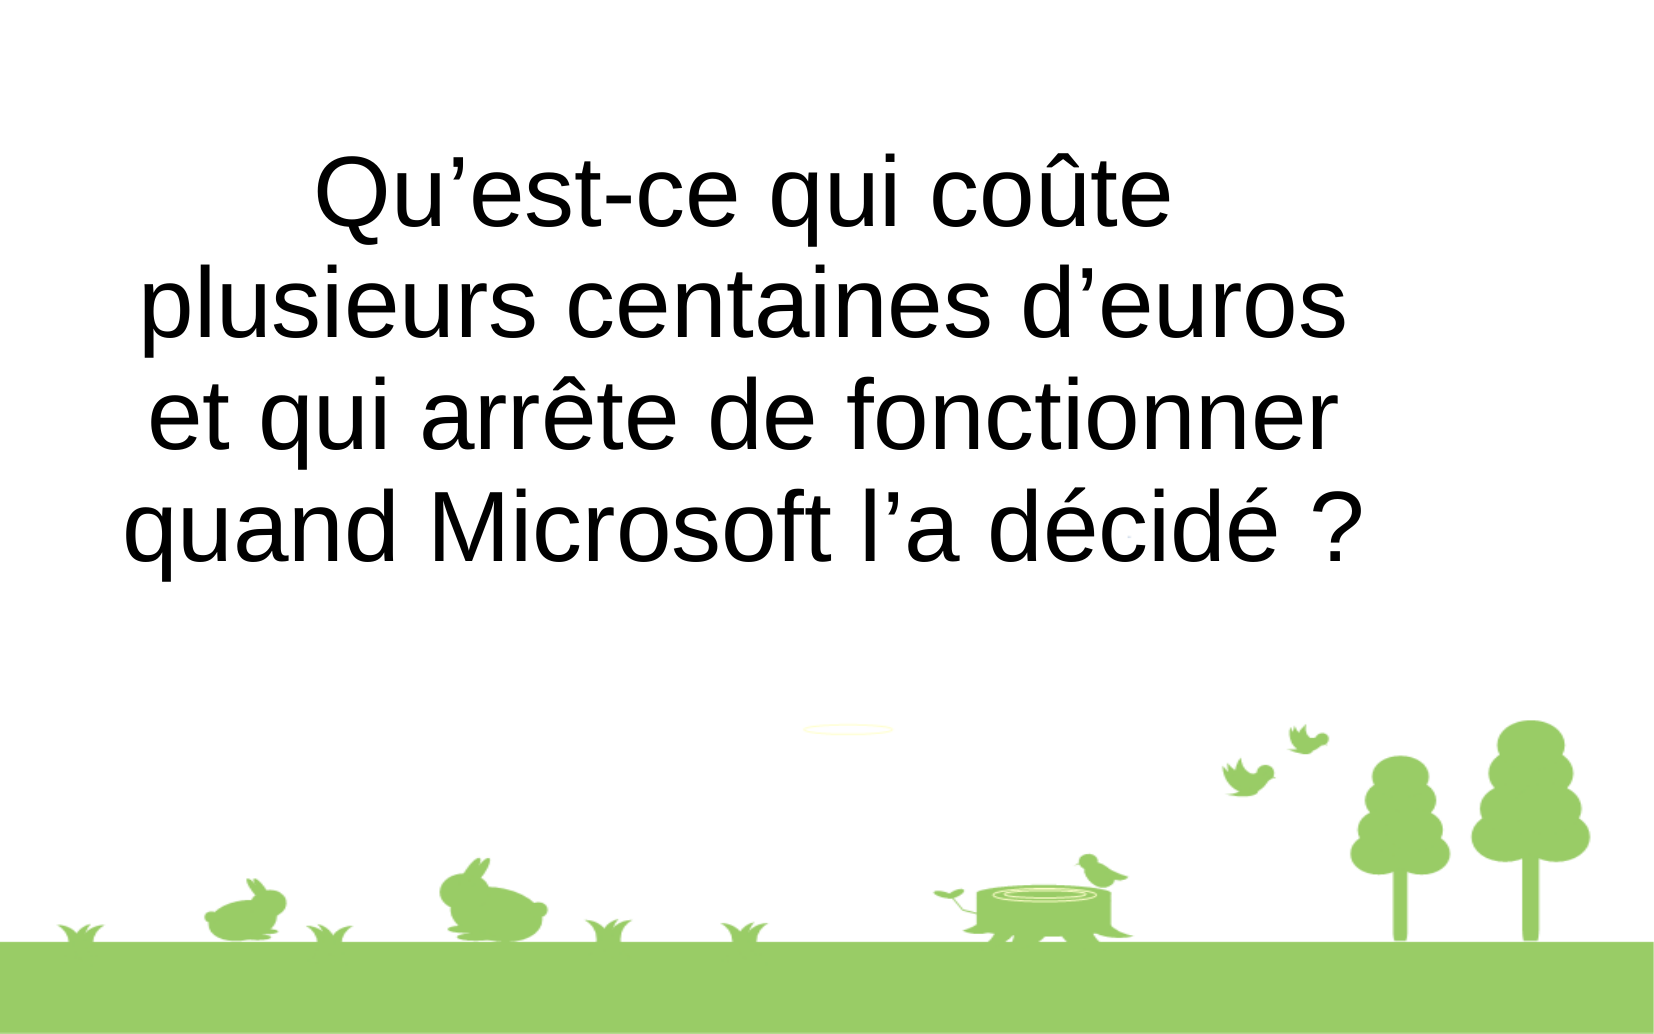

# Qu’est-ce qui coûte plusieurs centaines d’euros et qui arrête de fonctionner quand Microsoft l’a décidé ?